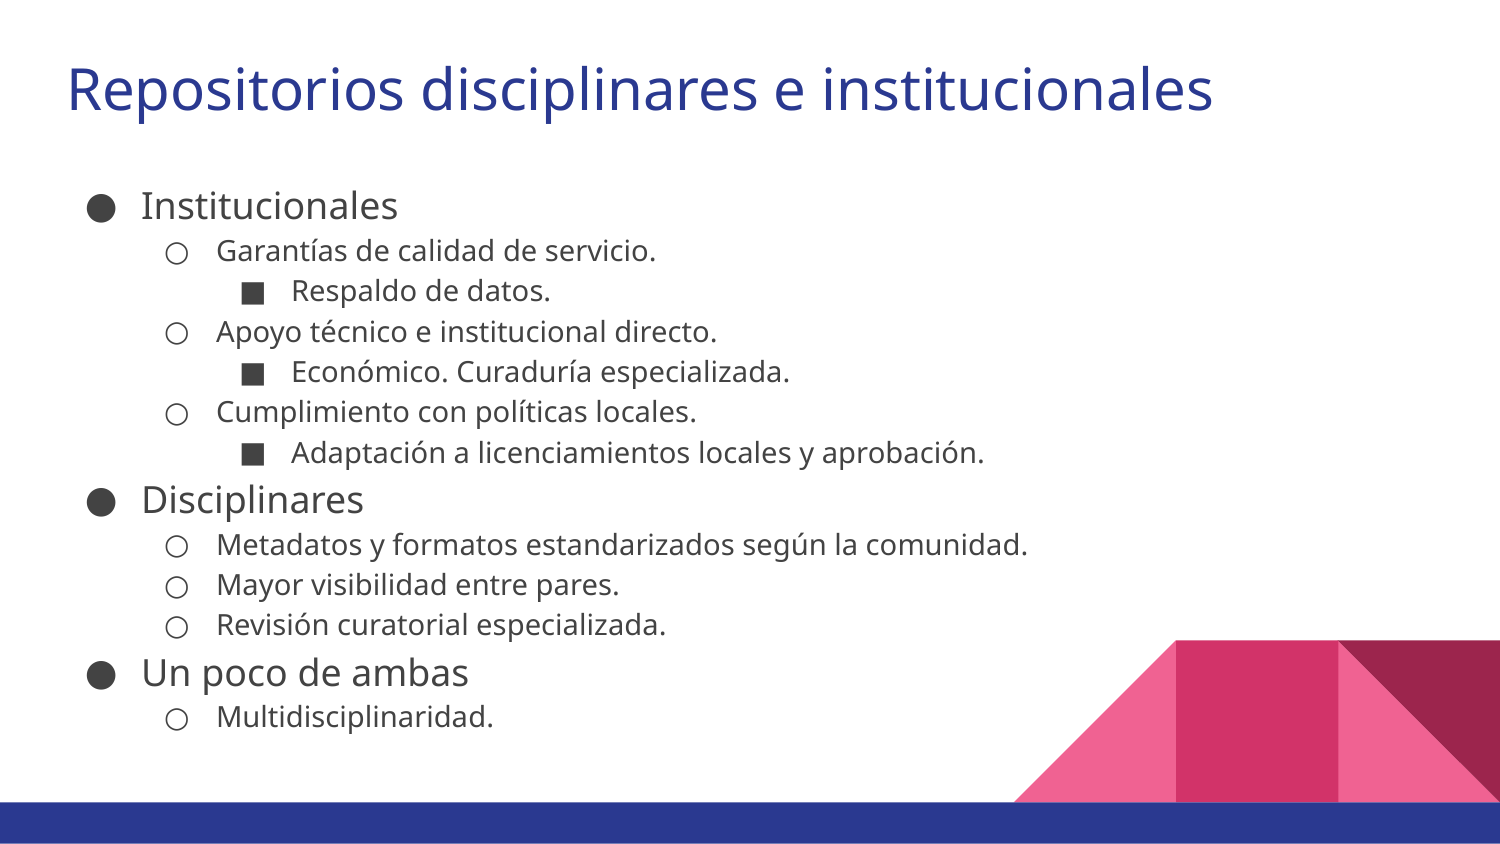

# Repositorios disciplinares e institucionales
Institucionales
Garantías de calidad de servicio.
Respaldo de datos.
Apoyo técnico e institucional directo.
Económico. Curaduría especializada.
Cumplimiento con políticas locales.
Adaptación a licenciamientos locales y aprobación.
Disciplinares
Metadatos y formatos estandarizados según la comunidad.
Mayor visibilidad entre pares.
Revisión curatorial especializada.
Un poco de ambas
Multidisciplinaridad.